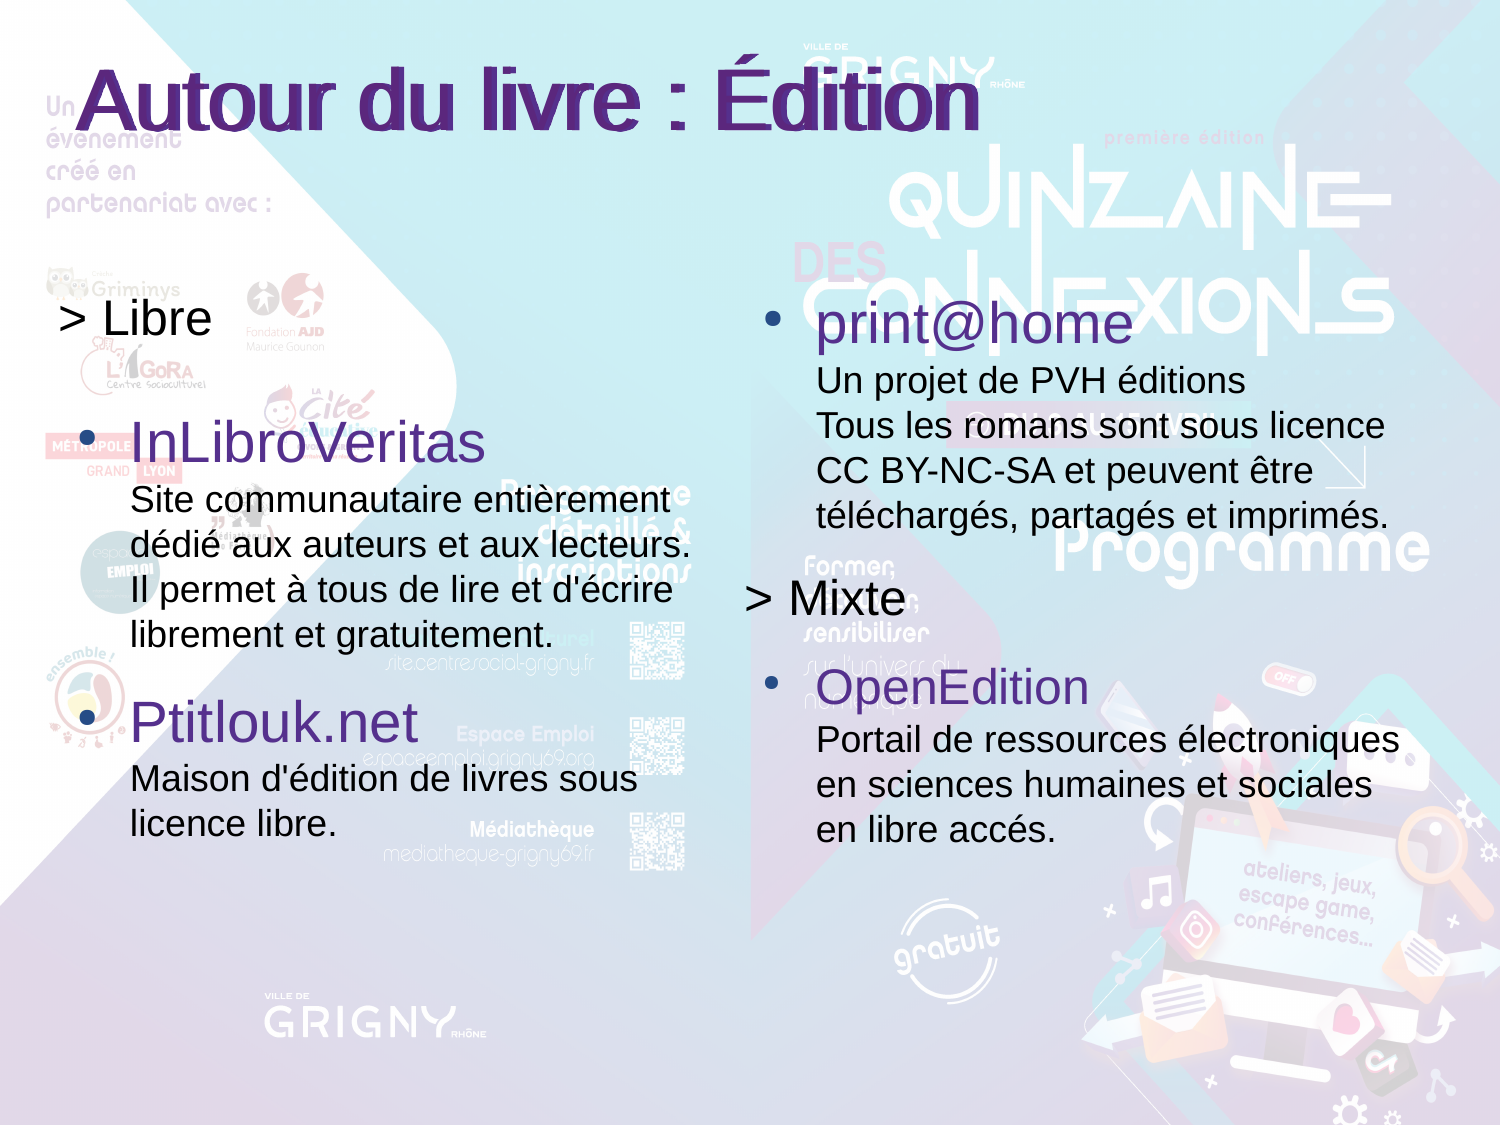

# Autour du livre : Édition
> Libre
InLibroVeritas
Site communautaire entièrement dédié aux auteurs et aux lecteurs. Il permet à tous de lire et d'écrire librement et gratuitement.
Ptitlouk.net
Maison d'édition de livres sous licence libre.
print@home
Un projet de PVH éditions
Tous les romans sont sous licence CC BY-NC-SA et peuvent être téléchargés, partagés et imprimés.
> Mixte
OpenEdition
Portail de ressources électroniques en sciences humaines et sociales en libre accés.